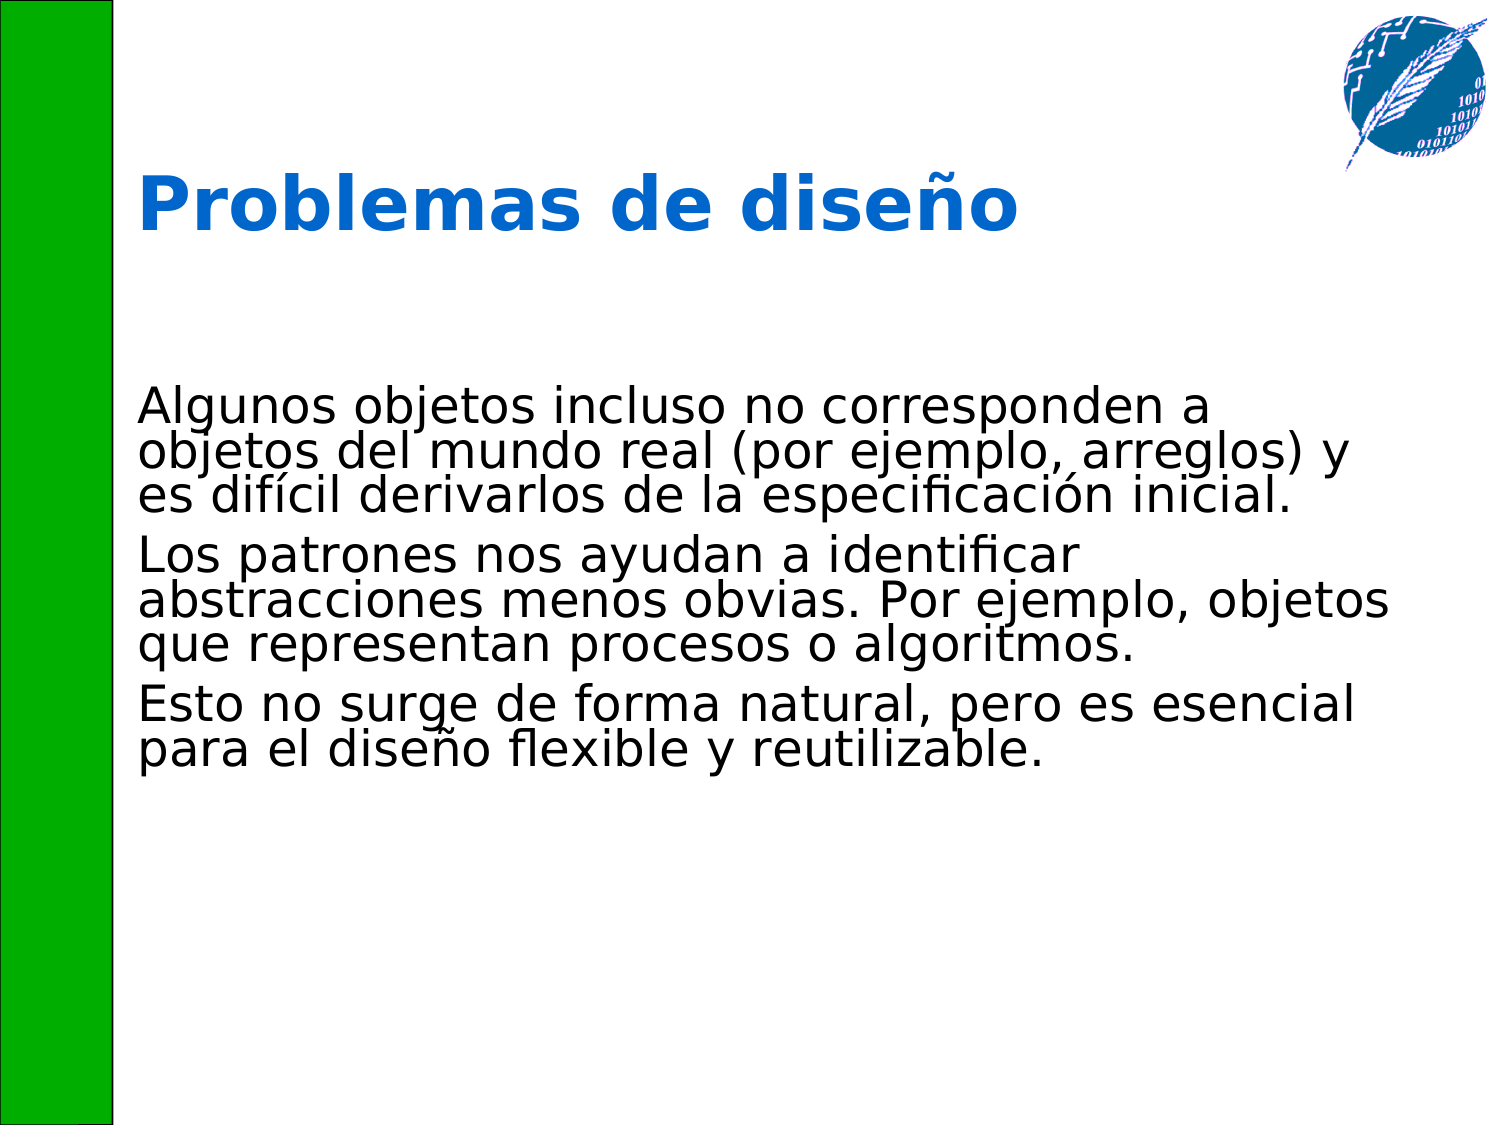

# Problemas de diseño
Algunos objetos incluso no corresponden a objetos del mundo real (por ejemplo, arreglos) y es difícil derivarlos de la especificación inicial.
Los patrones nos ayudan a identificar abstracciones menos obvias. Por ejemplo, objetos que representan procesos o algoritmos.
Esto no surge de forma natural, pero es esencial para el diseño flexible y reutilizable.